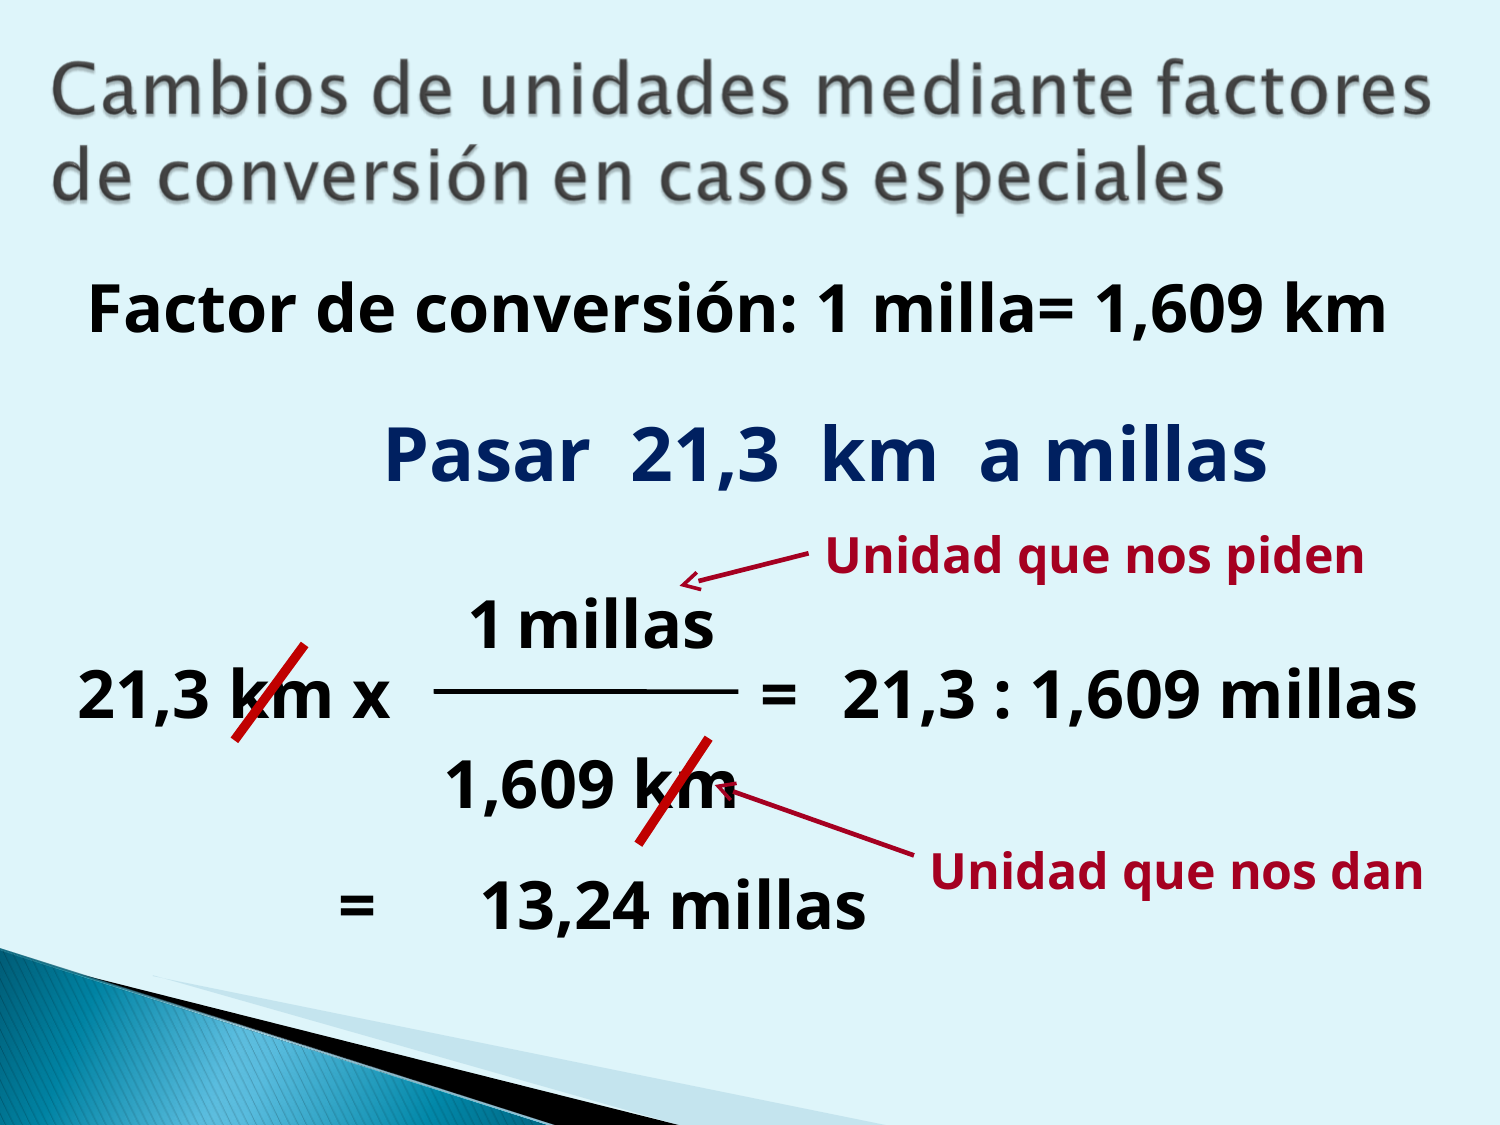

Factor de conversión: 1 milla= 1,609 km
Pasar 21,3 km a millas
Unidad que nos piden
1 millas
1,609 km
21,3 km x
=
21,3 : 1,609 millas
Unidad que nos dan
=
13,24 millas